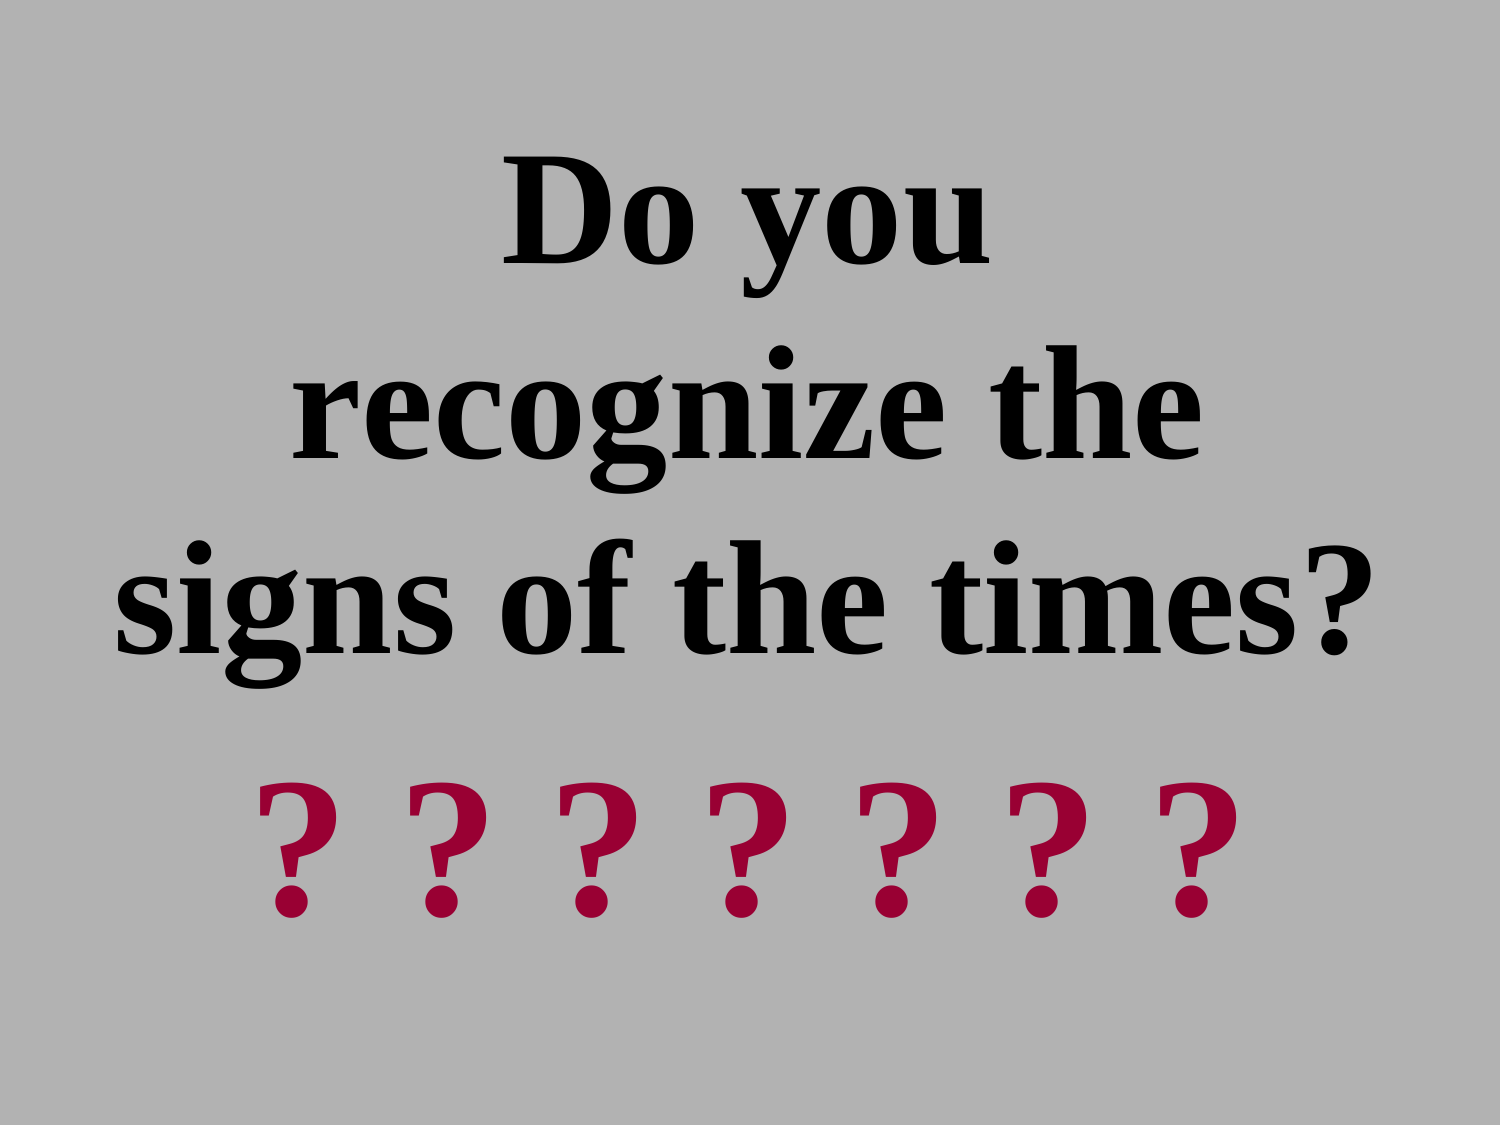

Do you
recognize the
signs of the times?
? ? ? ? ? ? ?